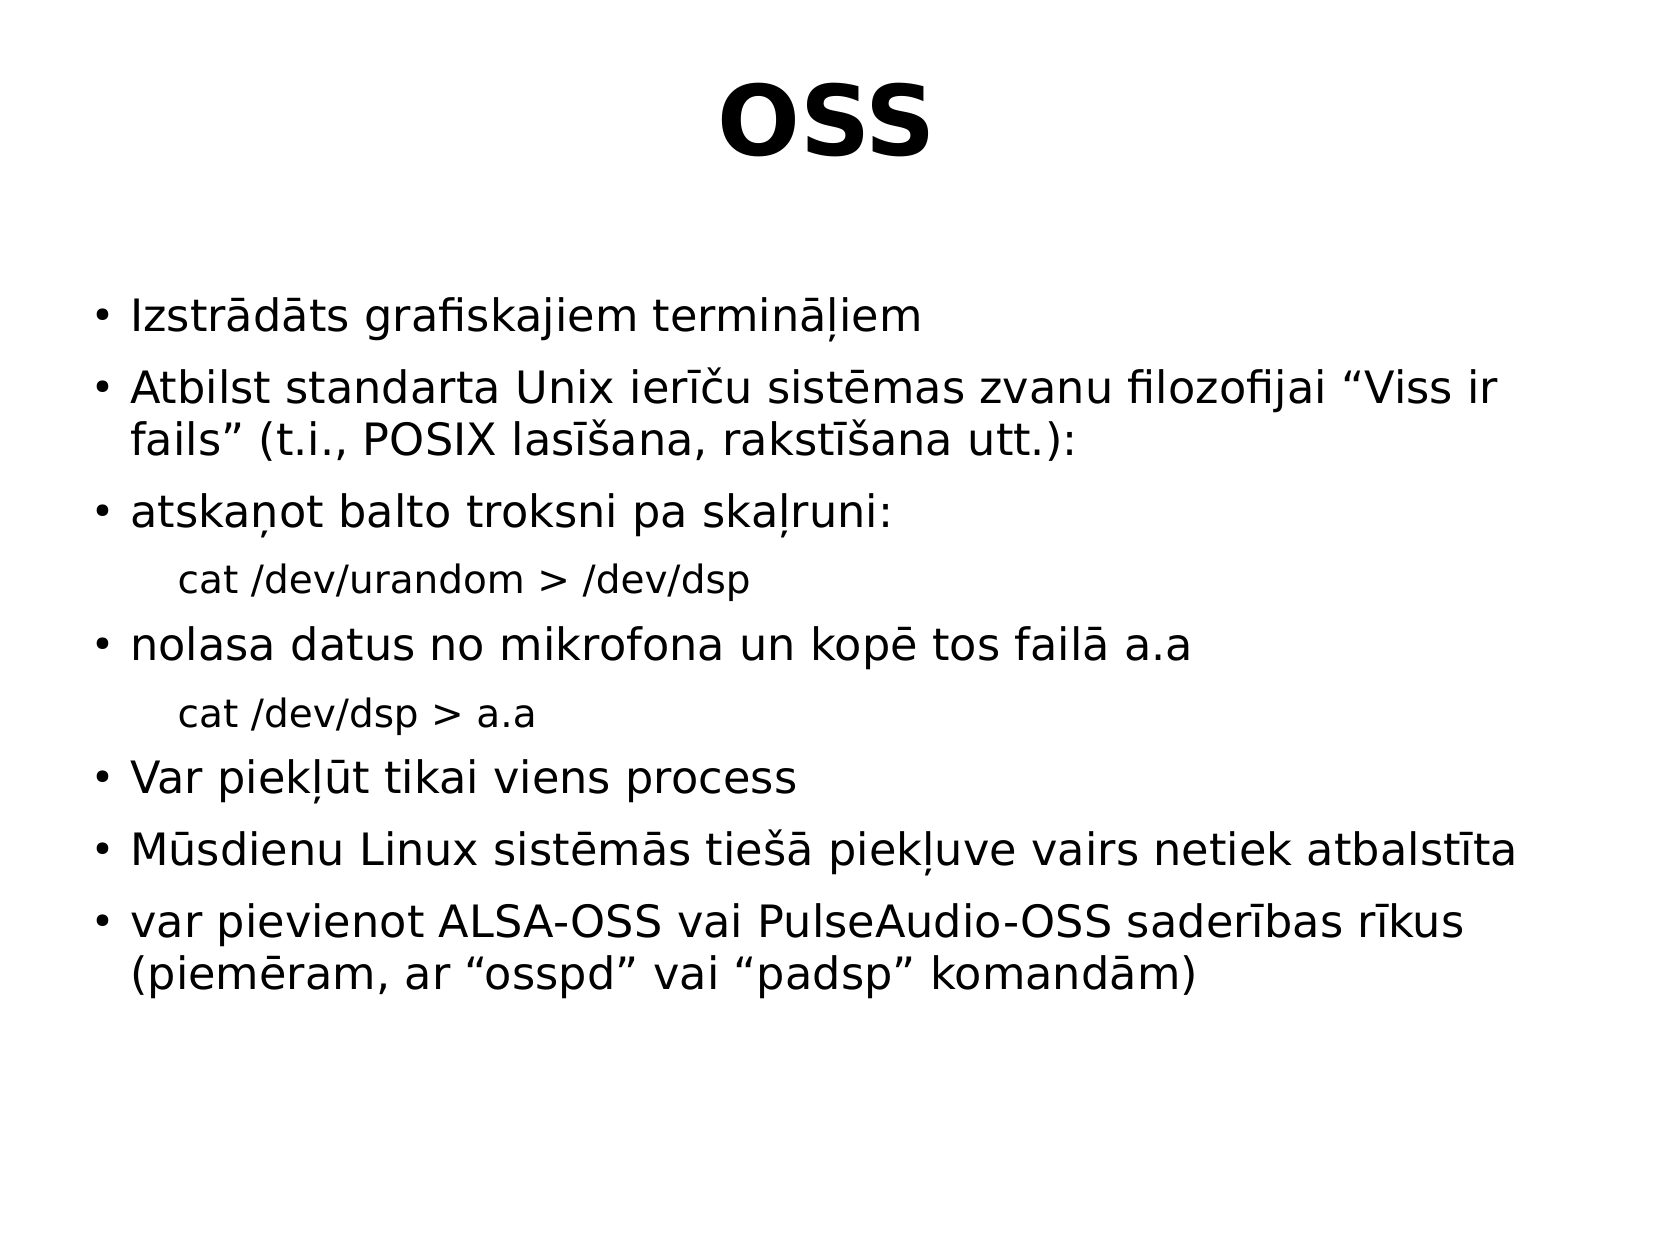

# OSS
Izstrādāts grafiskajiem termināļiem
Atbilst standarta Unix ierīču sistēmas zvanu filozofijai “Viss ir fails” (t.i., POSIX lasīšana, rakstīšana utt.):
atskaņot balto troksni pa skaļruni:
cat /dev/urandom > /dev/dsp
nolasa datus no mikrofona un kopē tos failā a.a
cat /dev/dsp > a.a
Var piekļūt tikai viens process
Mūsdienu Linux sistēmās tiešā piekļuve vairs netiek atbalstīta
var pievienot ALSA-OSS vai PulseAudio-OSS saderības rīkus (piemēram, ar “osspd” vai “padsp” komandām)